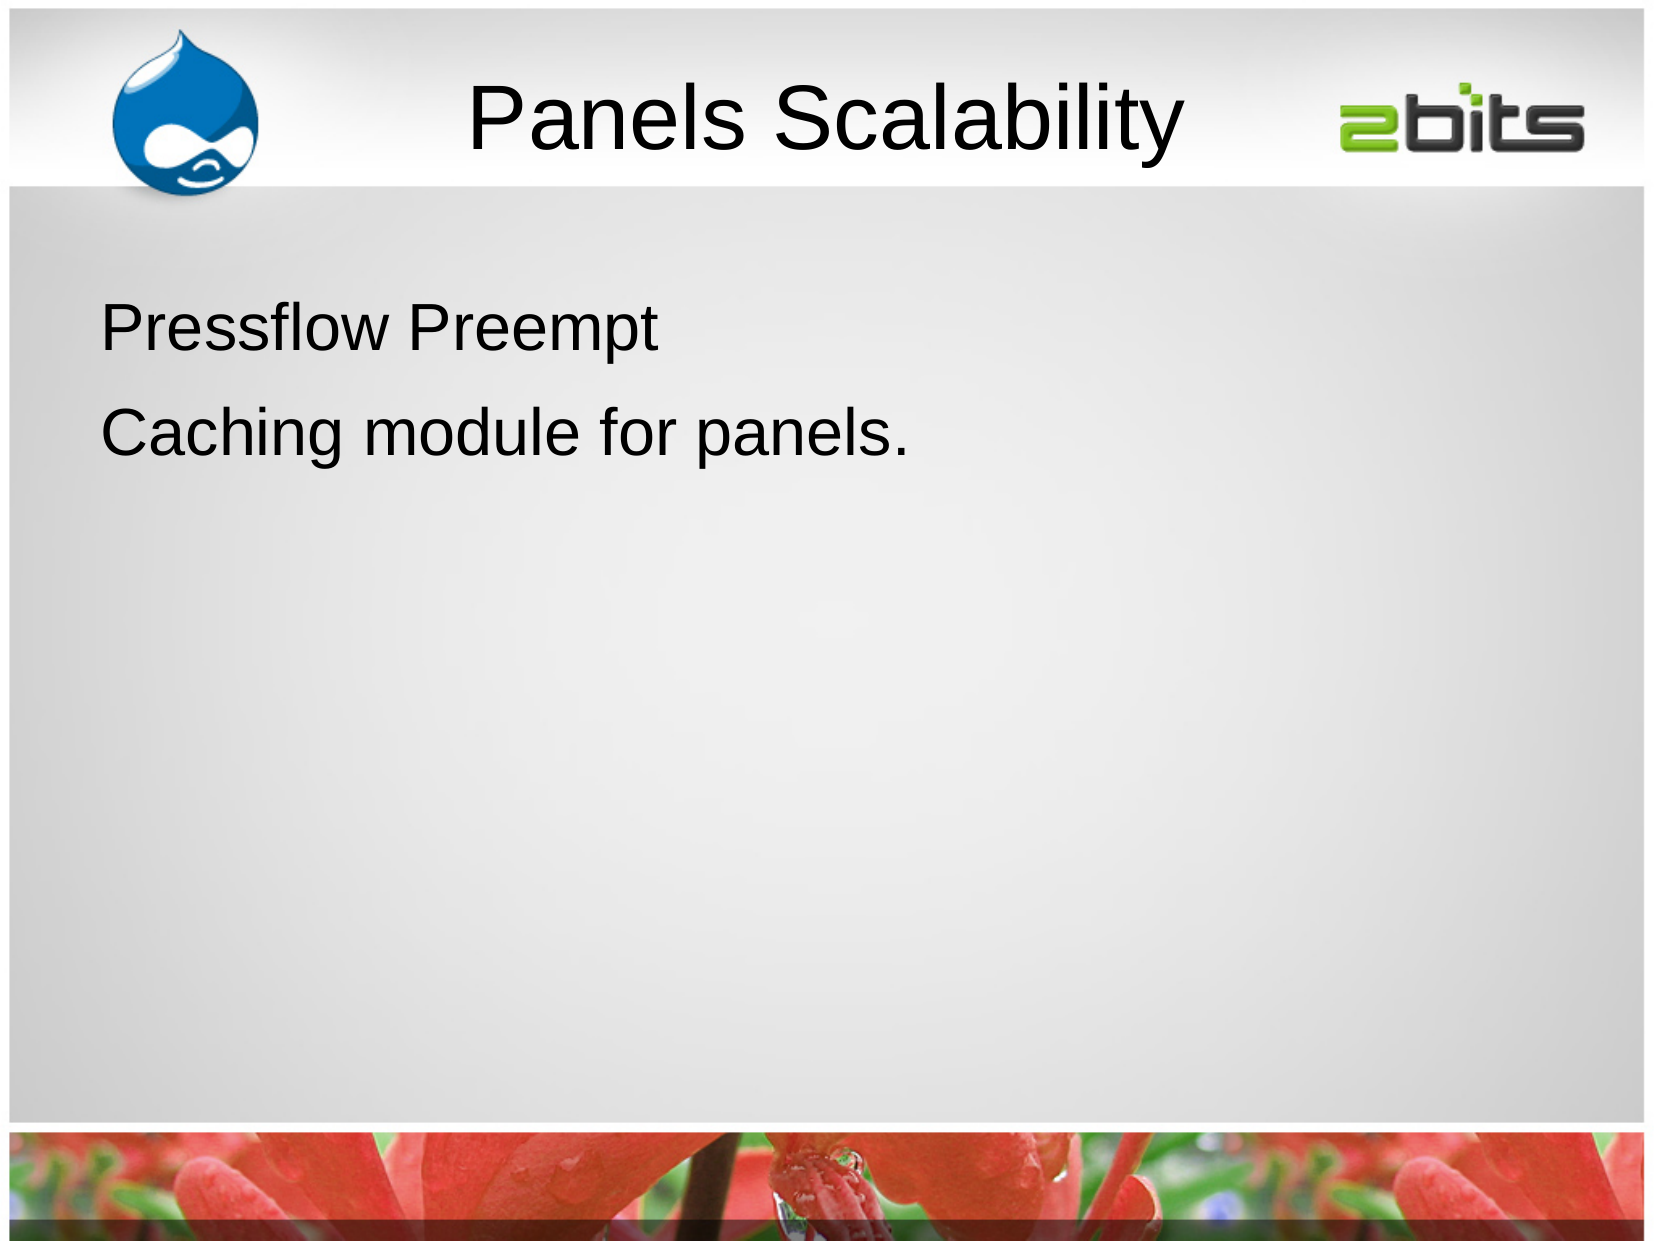

# Panels Scalability
Pressflow Preempt
Caching module for panels.